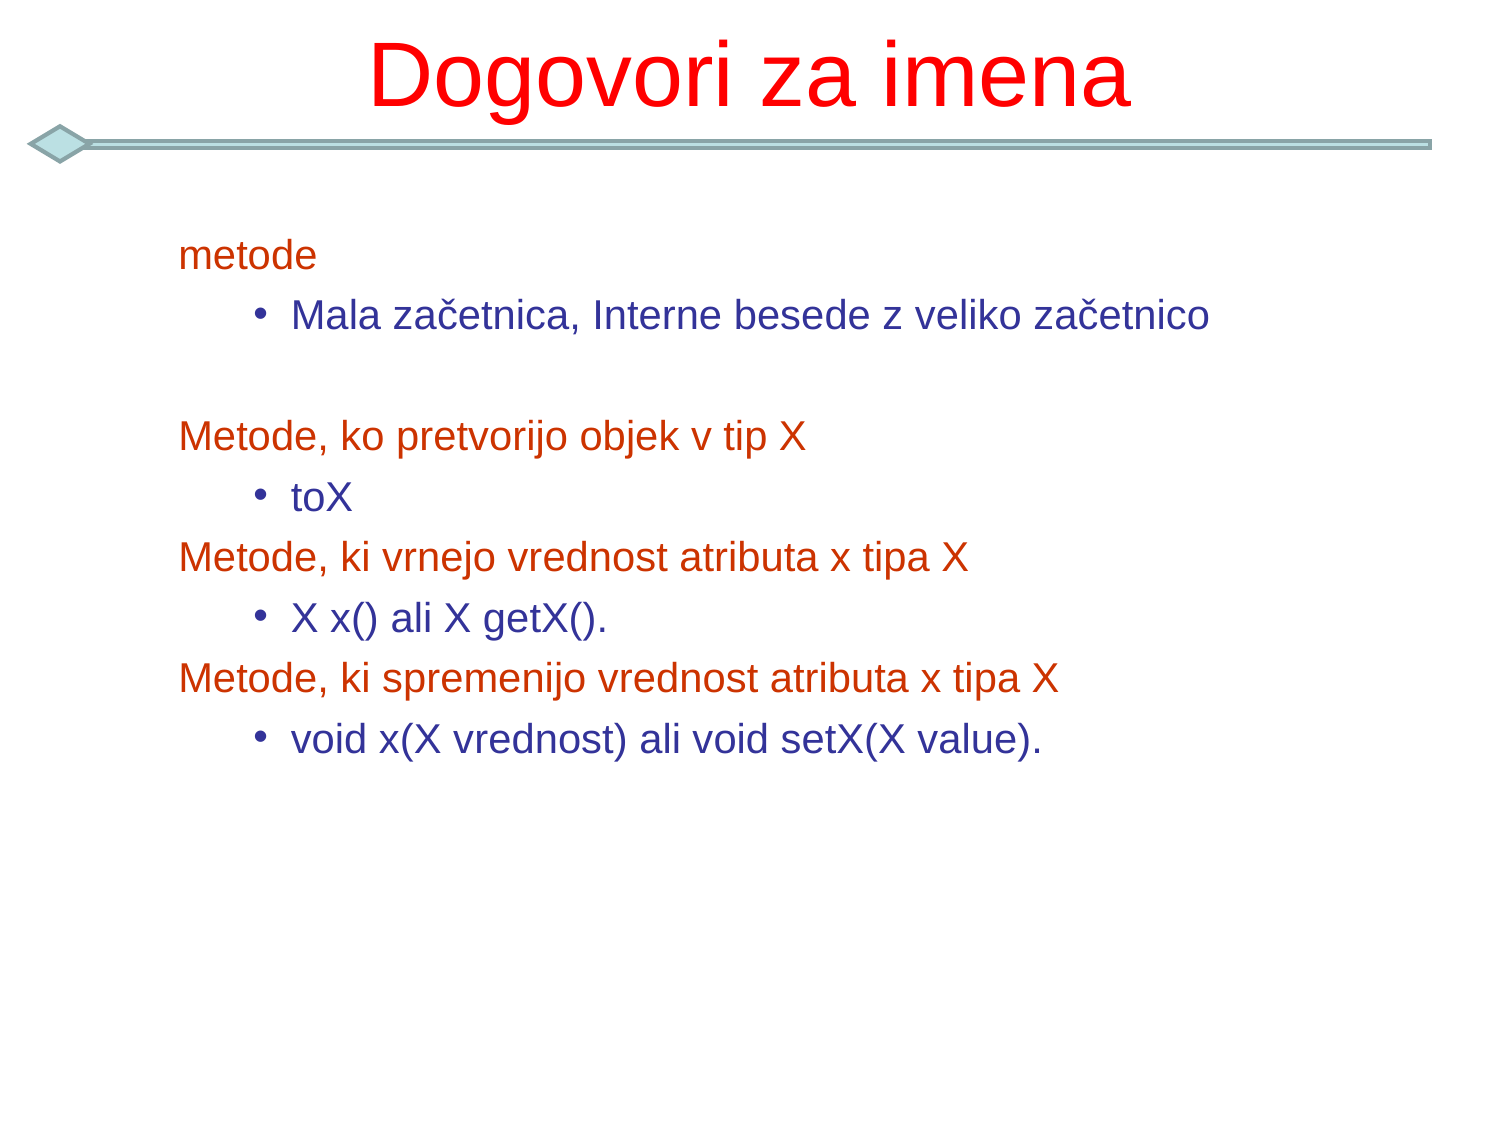

Dogovori za imena
# metode
Mala začetnica, Interne besede z veliko začetnico
Metode, ko pretvorijo objek v tip X
toX
Metode, ki vrnejo vrednost atributa x tipa X
X x() ali X getX().
Metode, ki spremenijo vrednost atributa x tipa X
void x(X vrednost) ali void setX(X value).